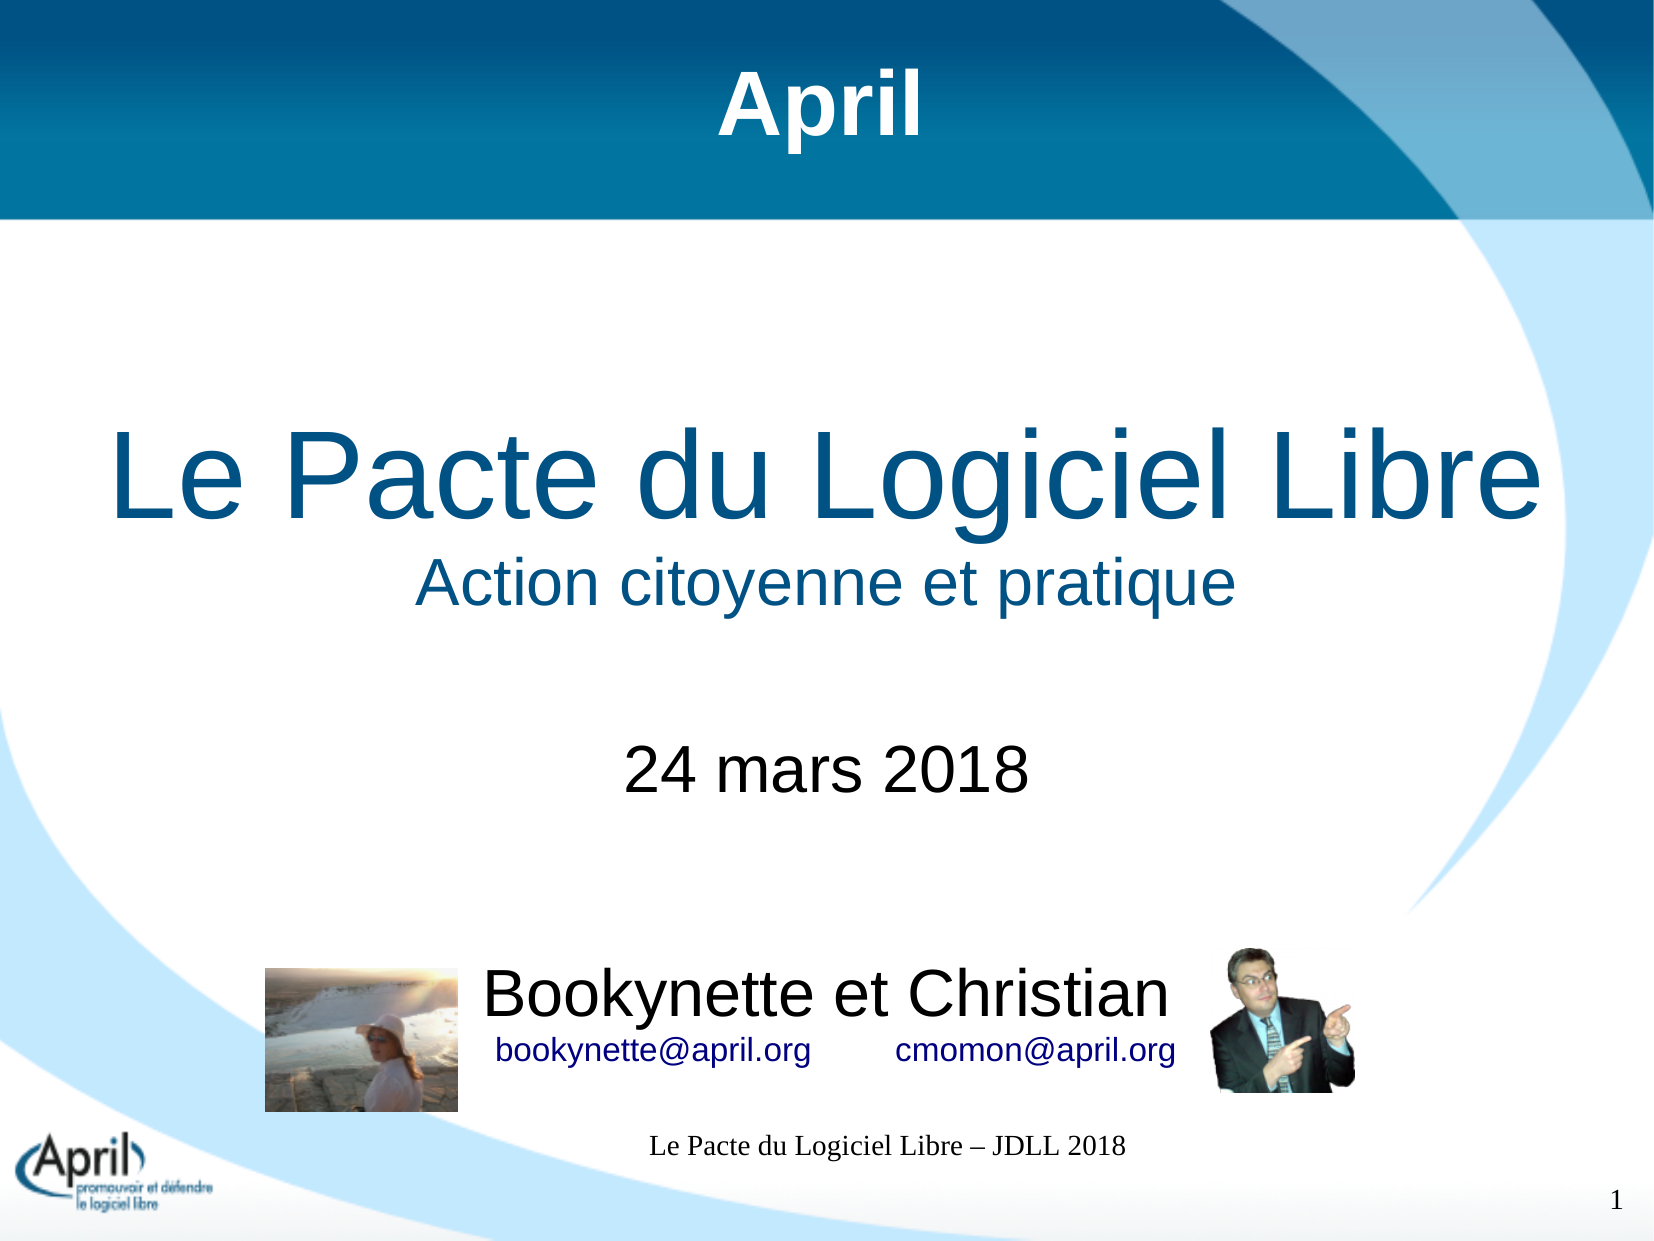

# April
Le Pacte du Logiciel Libre
Action citoyenne et pratique
24 mars 2018
Bookynette et Christian
 bookynette@april.org cmomon@april.org
Le Pacte du Logiciel Libre – JDLL 2018
1